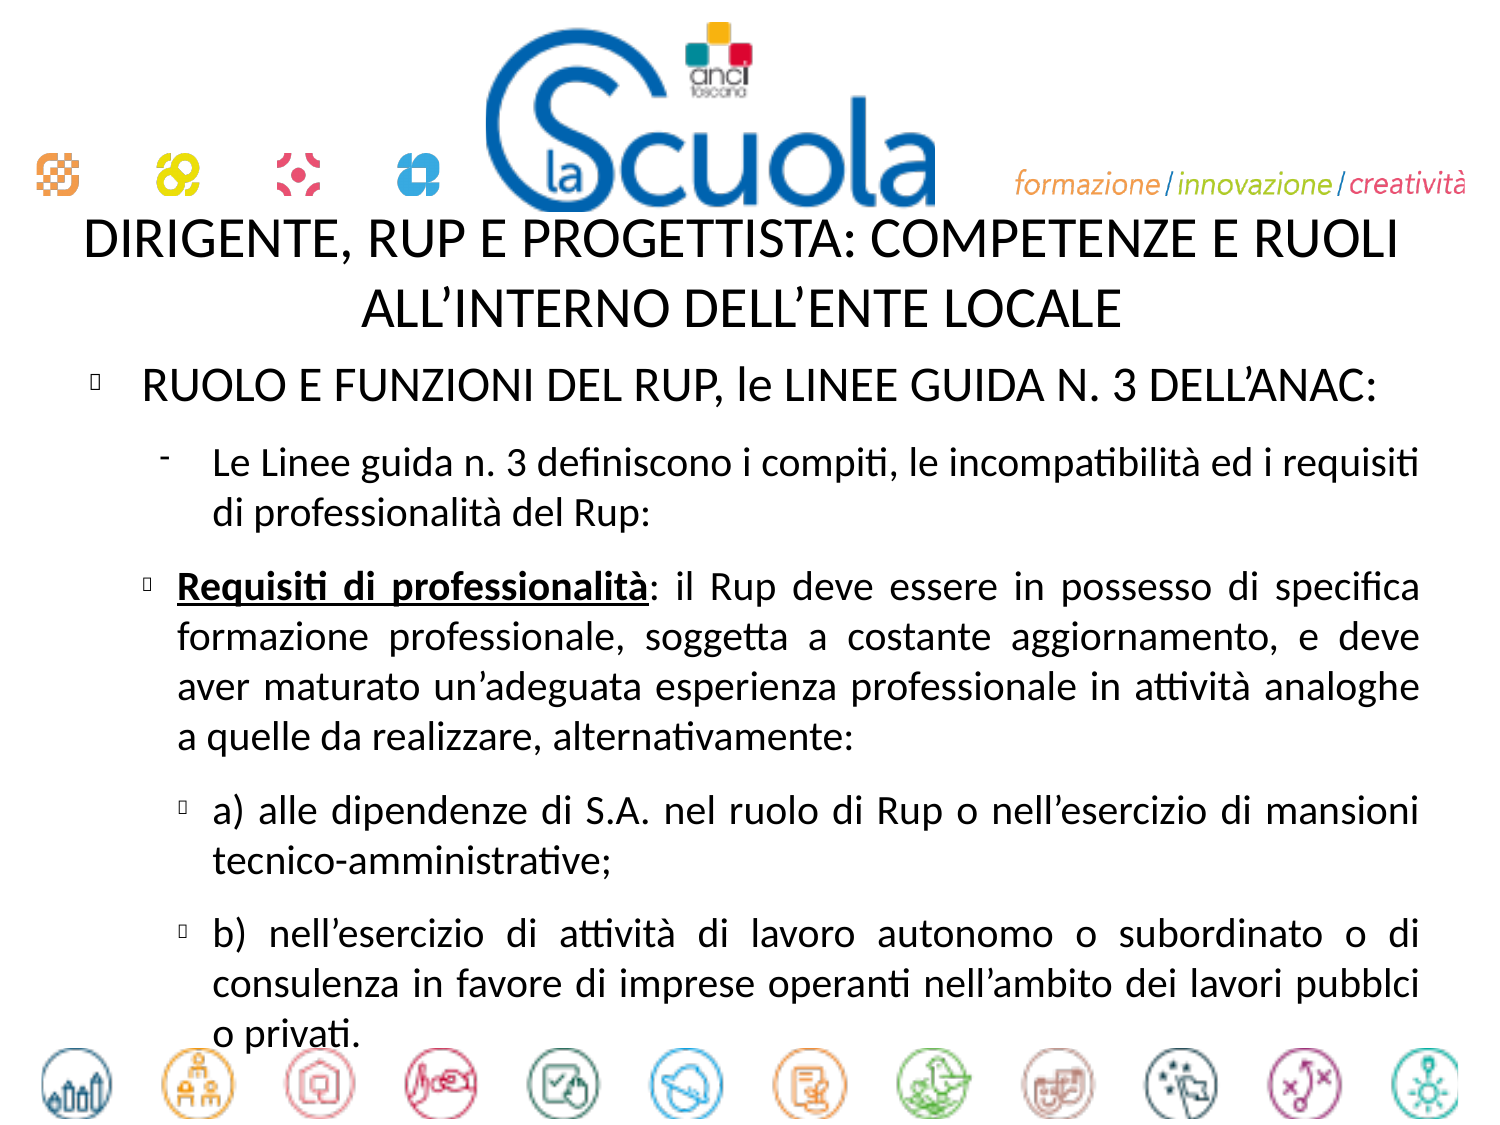

DIRIGENTE, RUP E PROGETTISTA: COMPETENZE E RUOLI ALL’INTERNO DELL’ENTE LOCALE
RUOLO E FUNZIONI DEL RUP, le LINEE GUIDA N. 3 DELL’ANAC:
Le Linee guida n. 3 definiscono i compiti, le incompatibilità ed i requisiti di professionalità del Rup:
Requisiti di professionalità: il Rup deve essere in possesso di specifica formazione professionale, soggetta a costante aggiornamento, e deve aver maturato un’adeguata esperienza professionale in attività analoghe a quelle da realizzare, alternativamente:
a) alle dipendenze di S.A. nel ruolo di Rup o nell’esercizio di mansioni tecnico-amministrative;
b) nell’esercizio di attività di lavoro autonomo o subordinato o di consulenza in favore di imprese operanti nell’ambito dei lavori pubblci o privati.